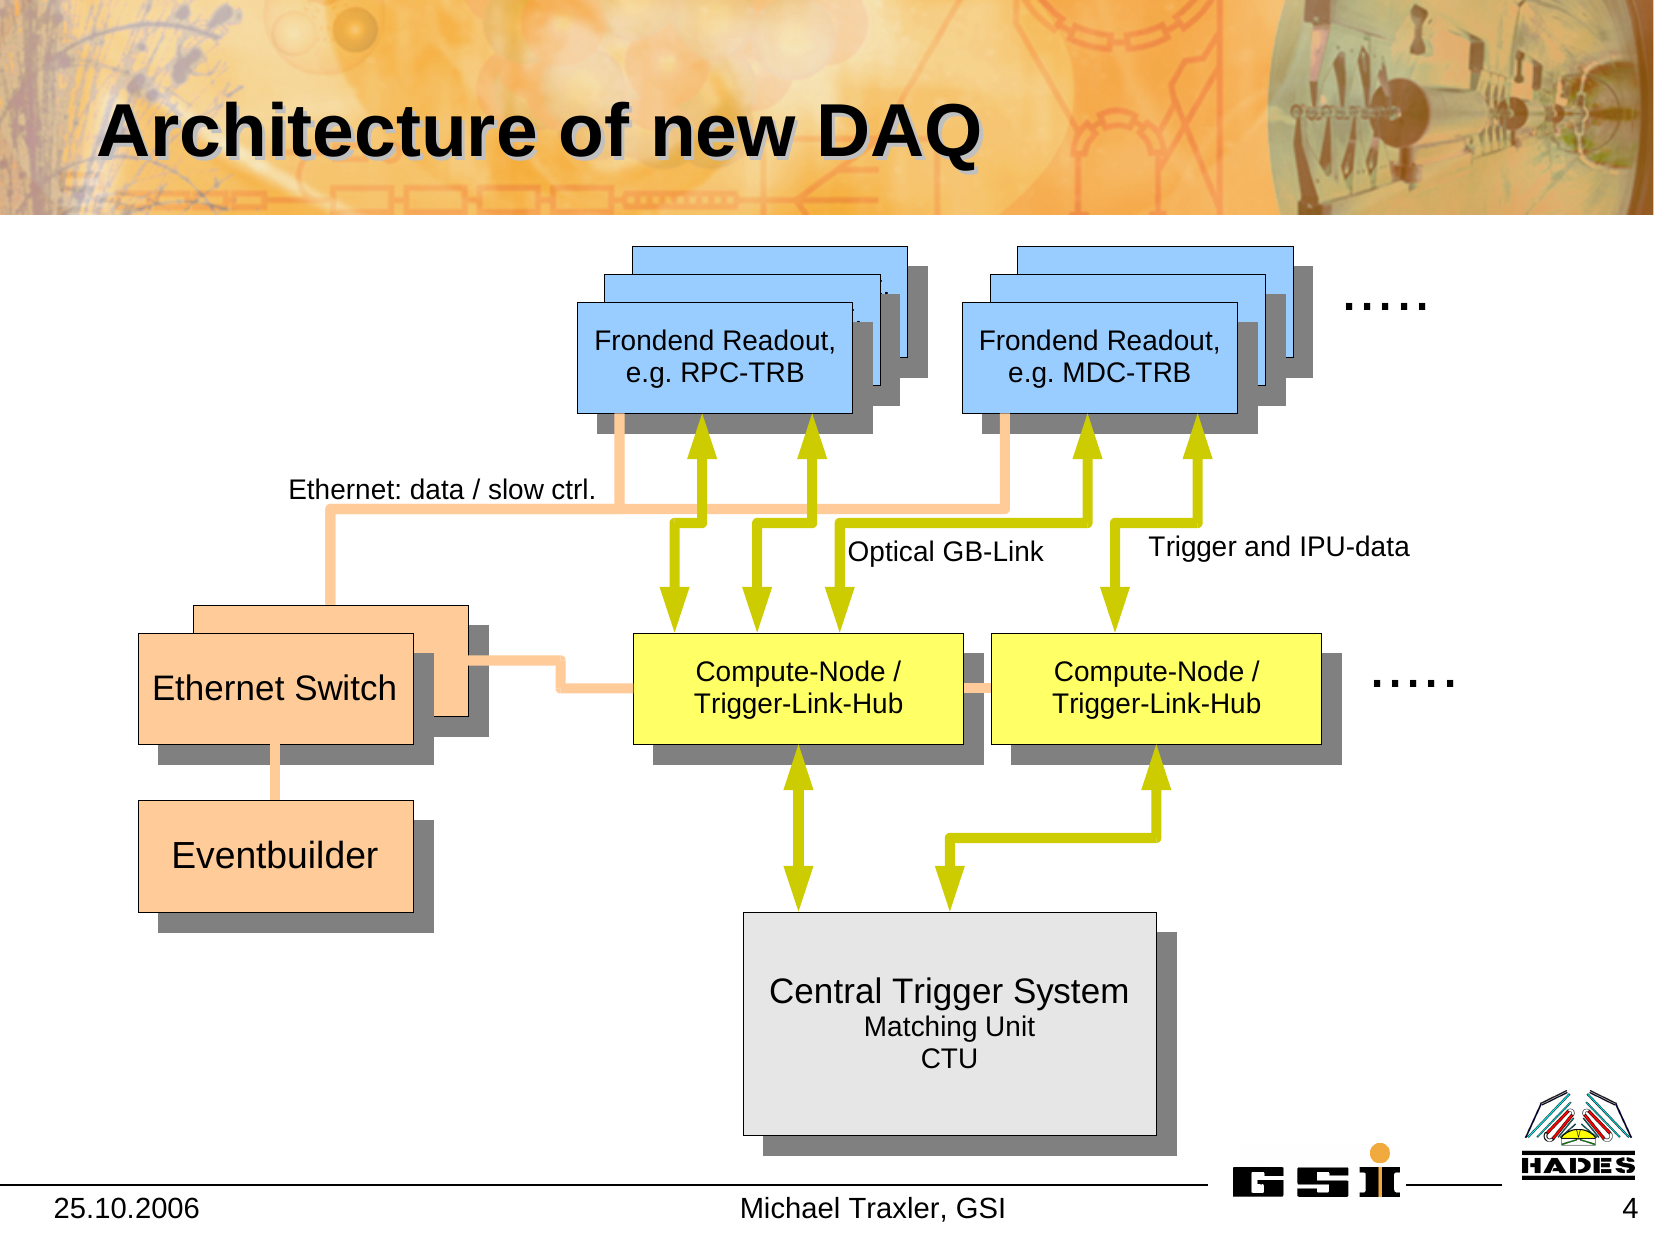

# Architecture of new DAQ
25.10.2006
Michael Traxler, GSI
4